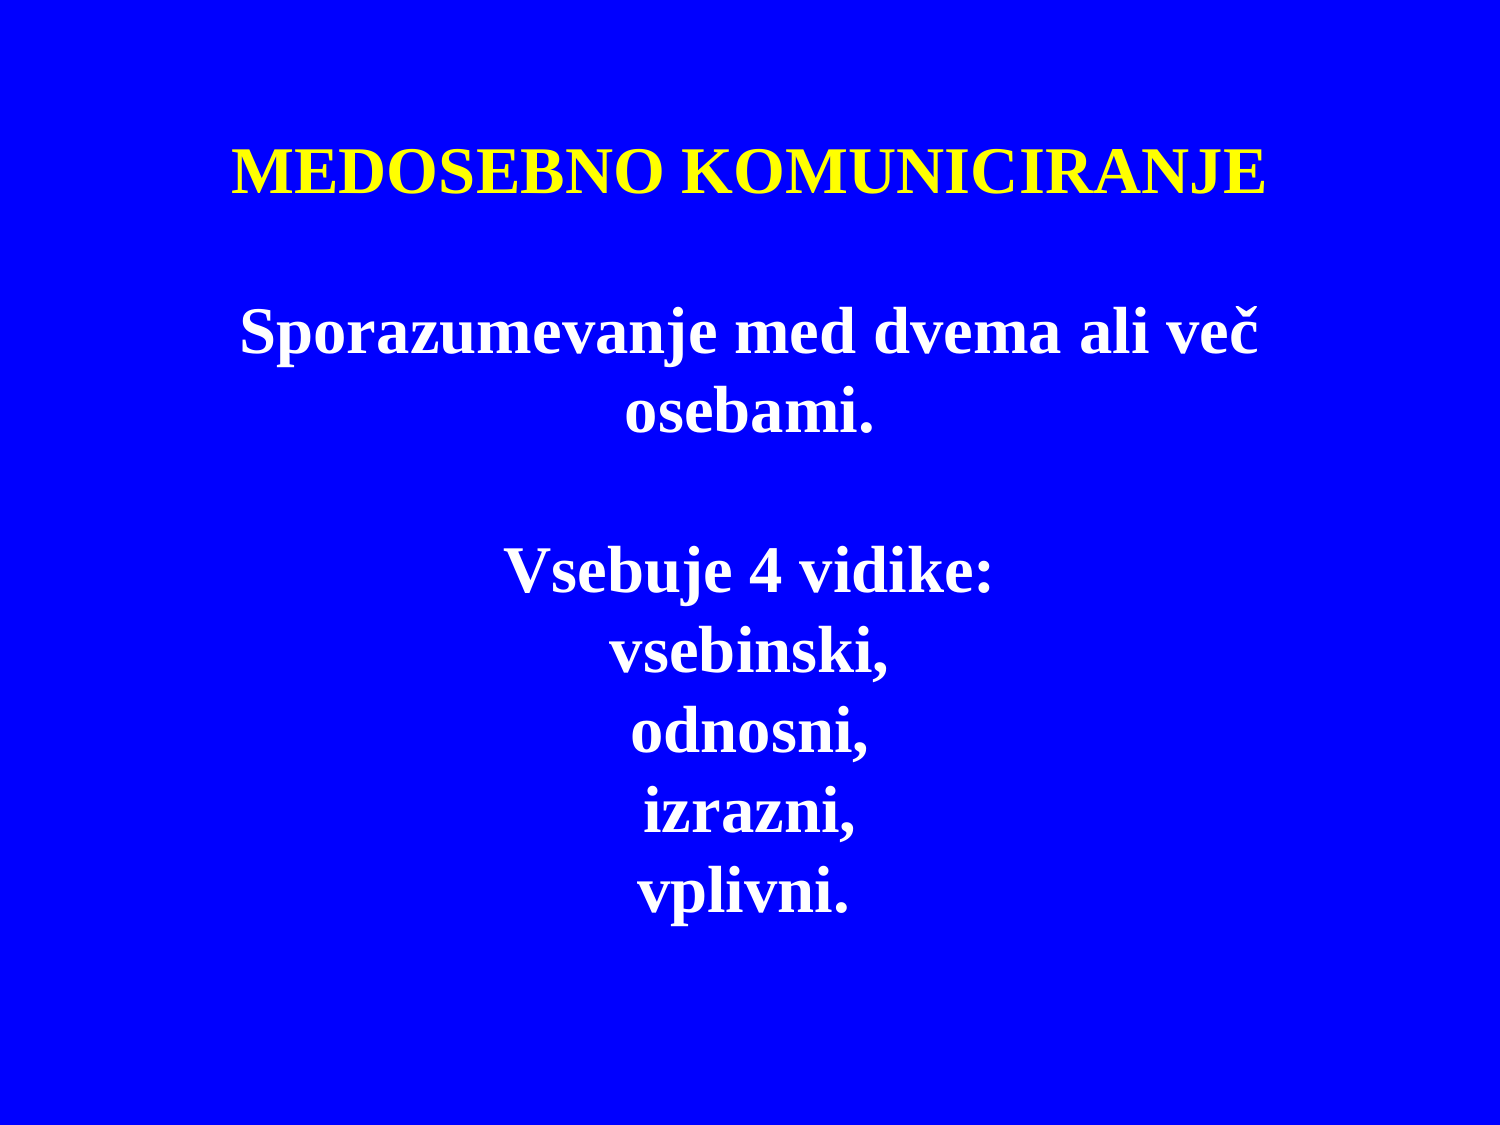

# MEDOSEBNO KOMUNICIRANJE Sporazumevanje med dvema ali več osebami. Vsebuje 4 vidike: vsebinski, odnosni, izrazni, vplivni.